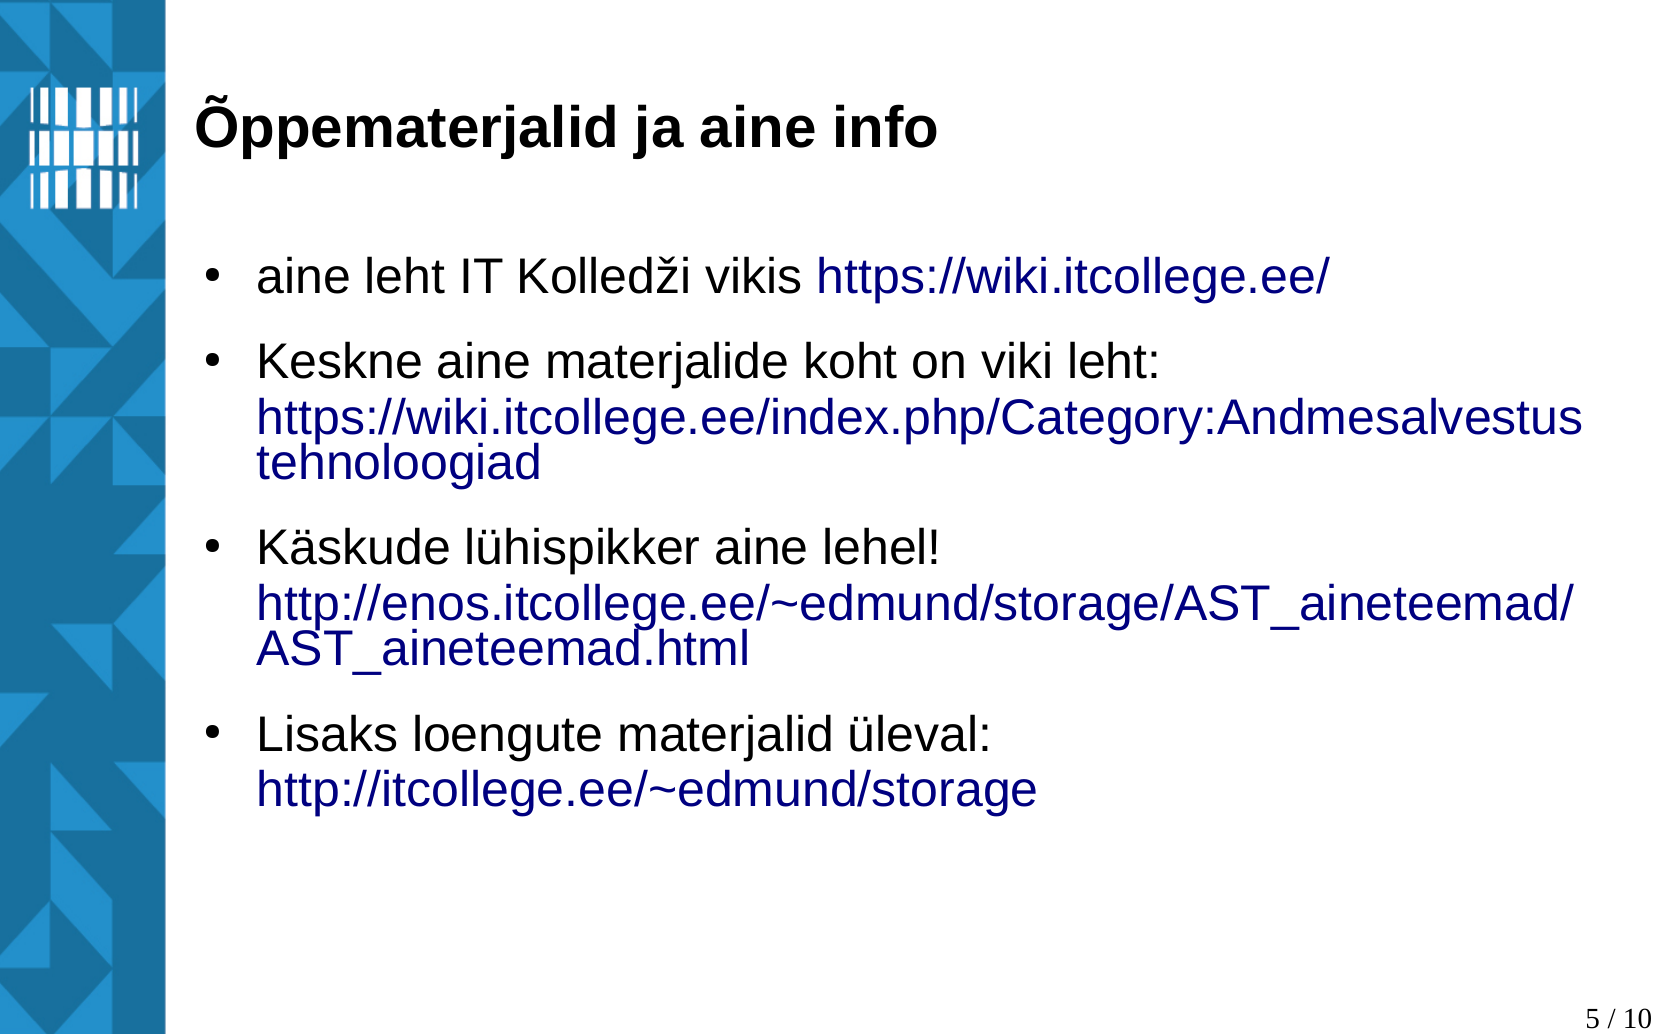

# Õppematerjalid ja aine info
aine leht IT Kolledži vikis https://wiki.itcollege.ee/
Keskne aine materjalide koht on viki leht: https://wiki.itcollege.ee/index.php/Category:Andmesalvestustehnoloogiad
Käskude lühispikker aine lehel!
http://enos.itcollege.ee/~edmund/storage/AST_aineteemad/AST_aineteemad.html
Lisaks loengute materjalid üleval: http://itcollege.ee/~edmund/storage